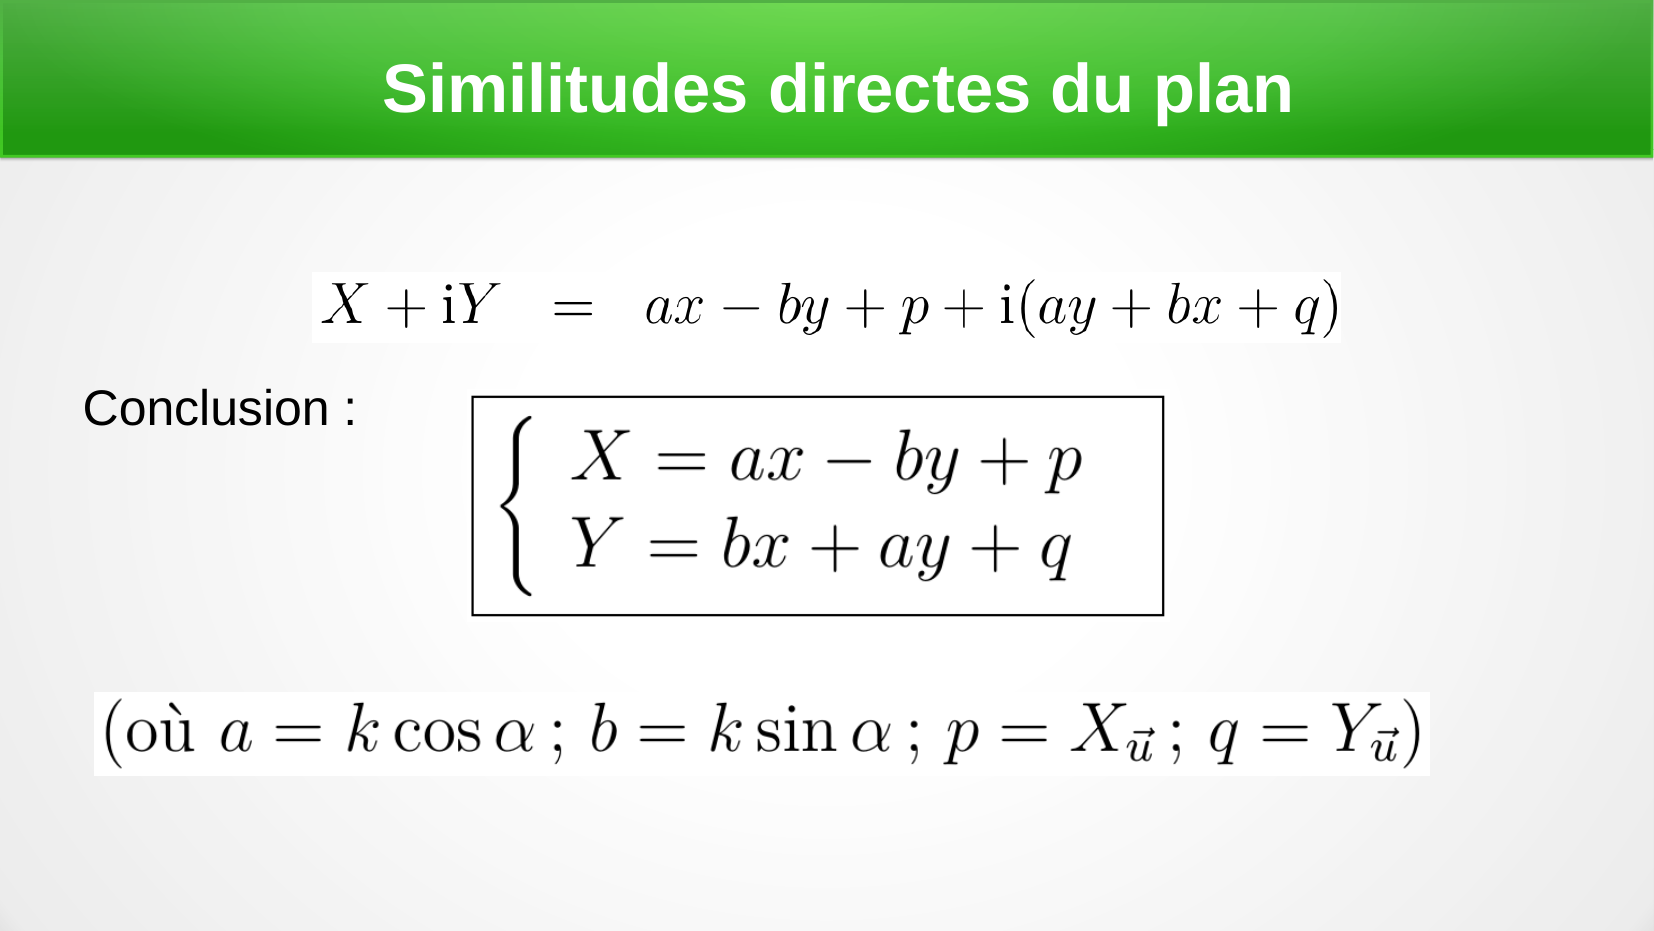

# Similitudes directes du plan
Conclusion :